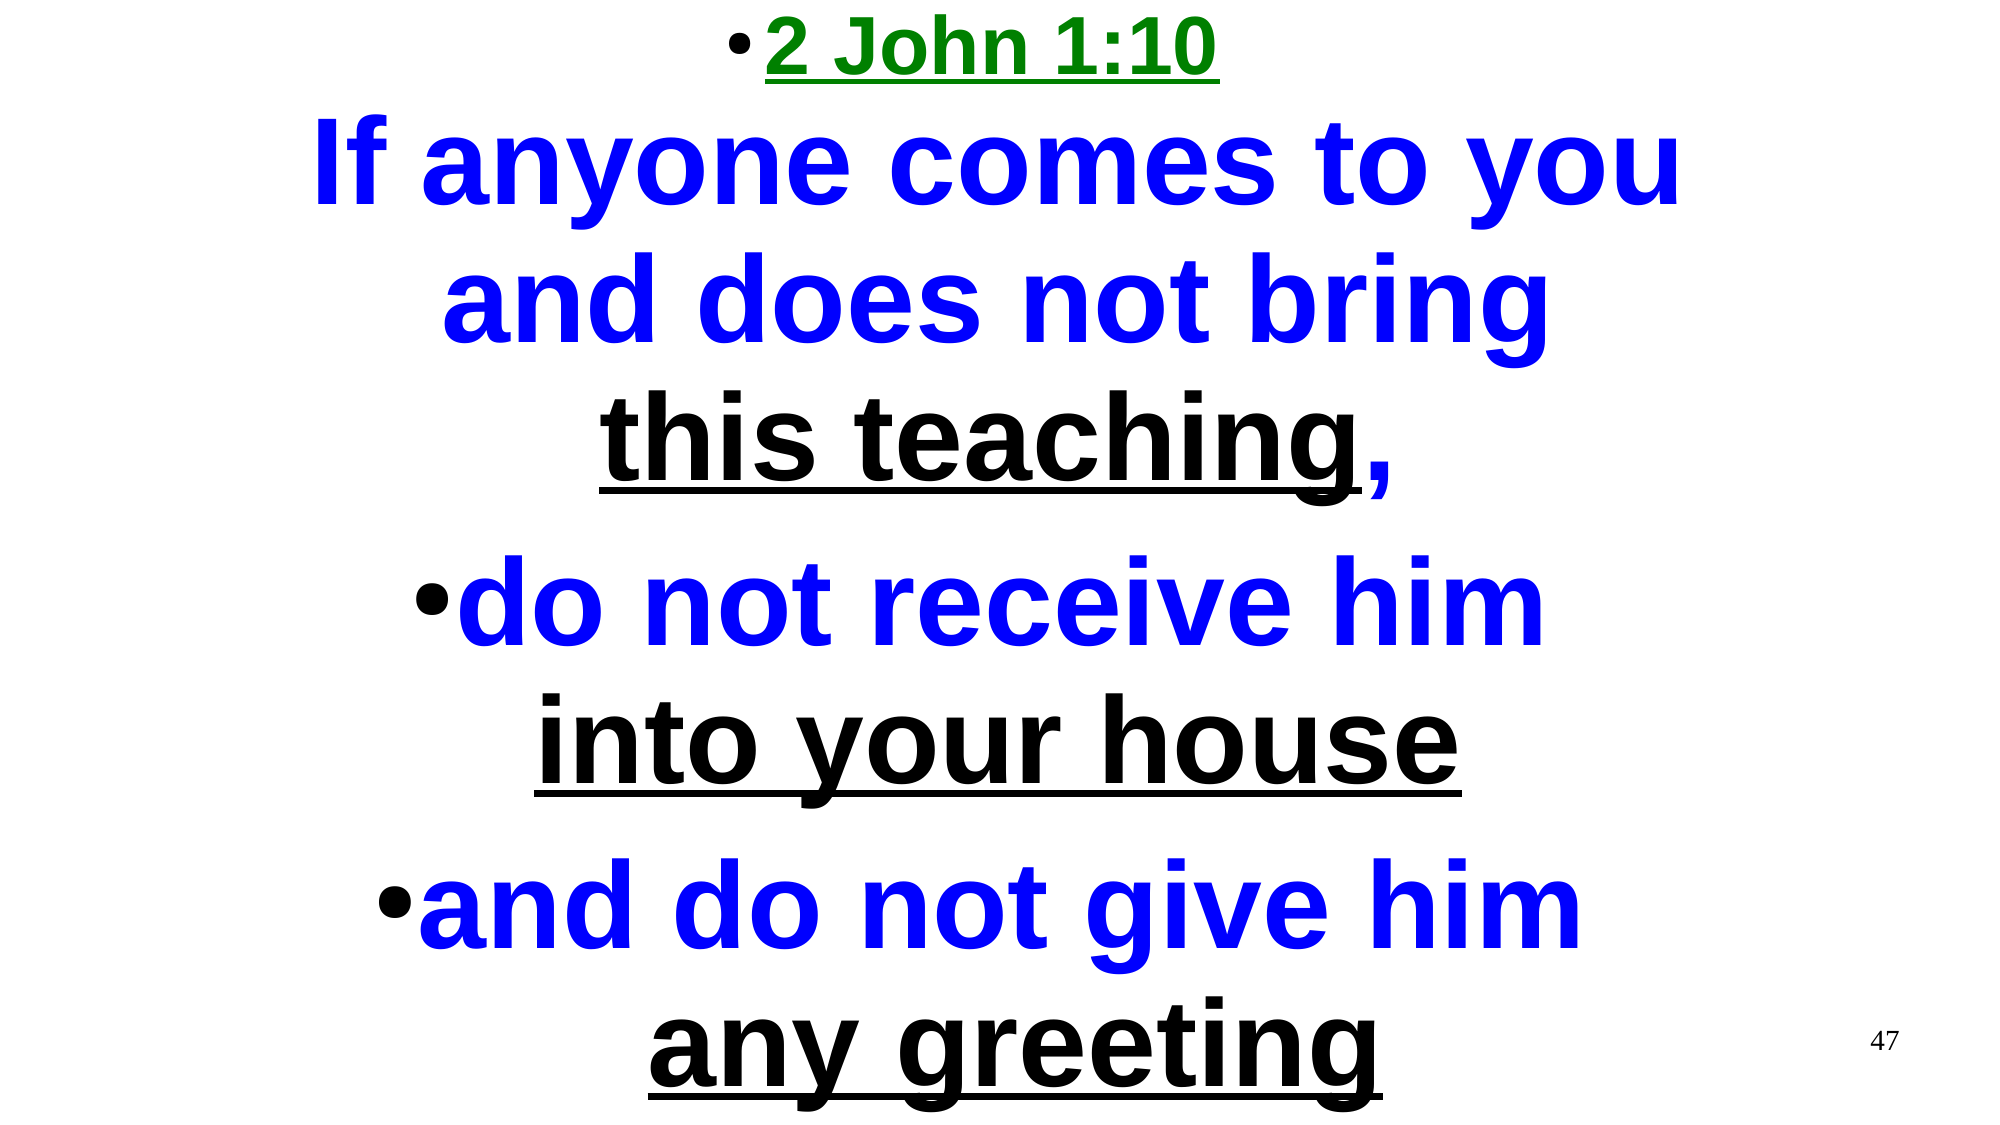

# 2 John 1:10  If anyone comes to you and does not bring this teaching,
do not receive him
into your house
and do not give him
any greeting
47